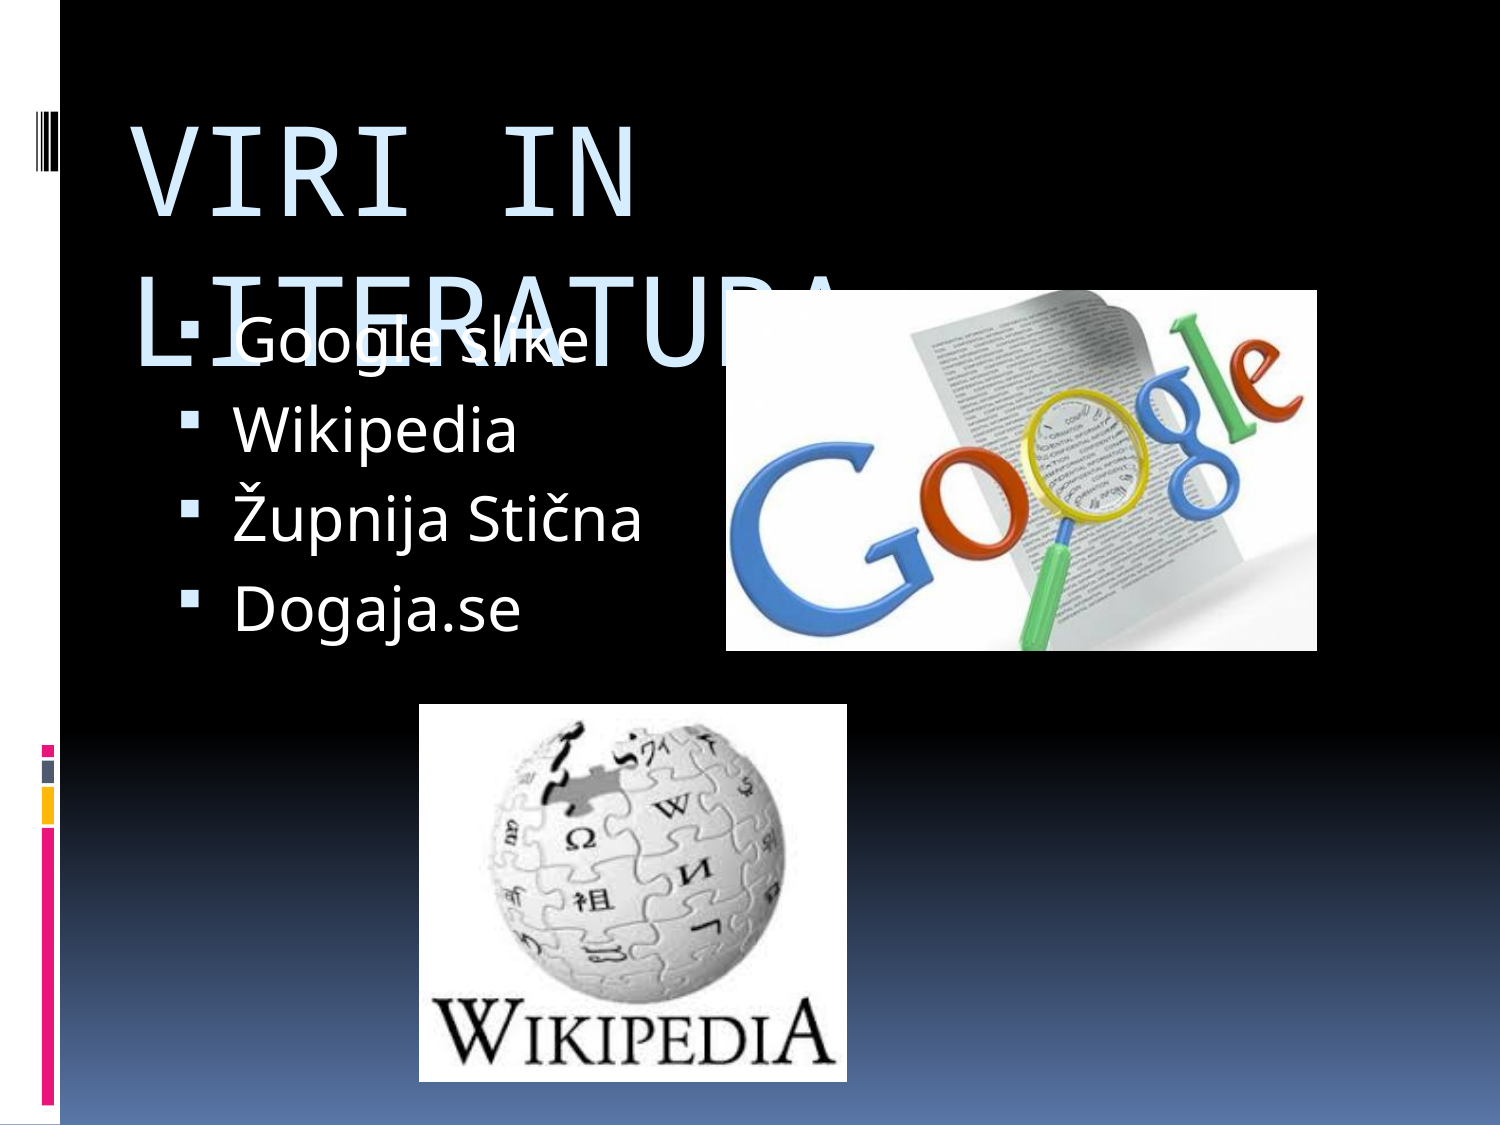

# VIRI IN LITERATURA:
Google slike
Wikipedia
Župnija Stična
Dogaja.se